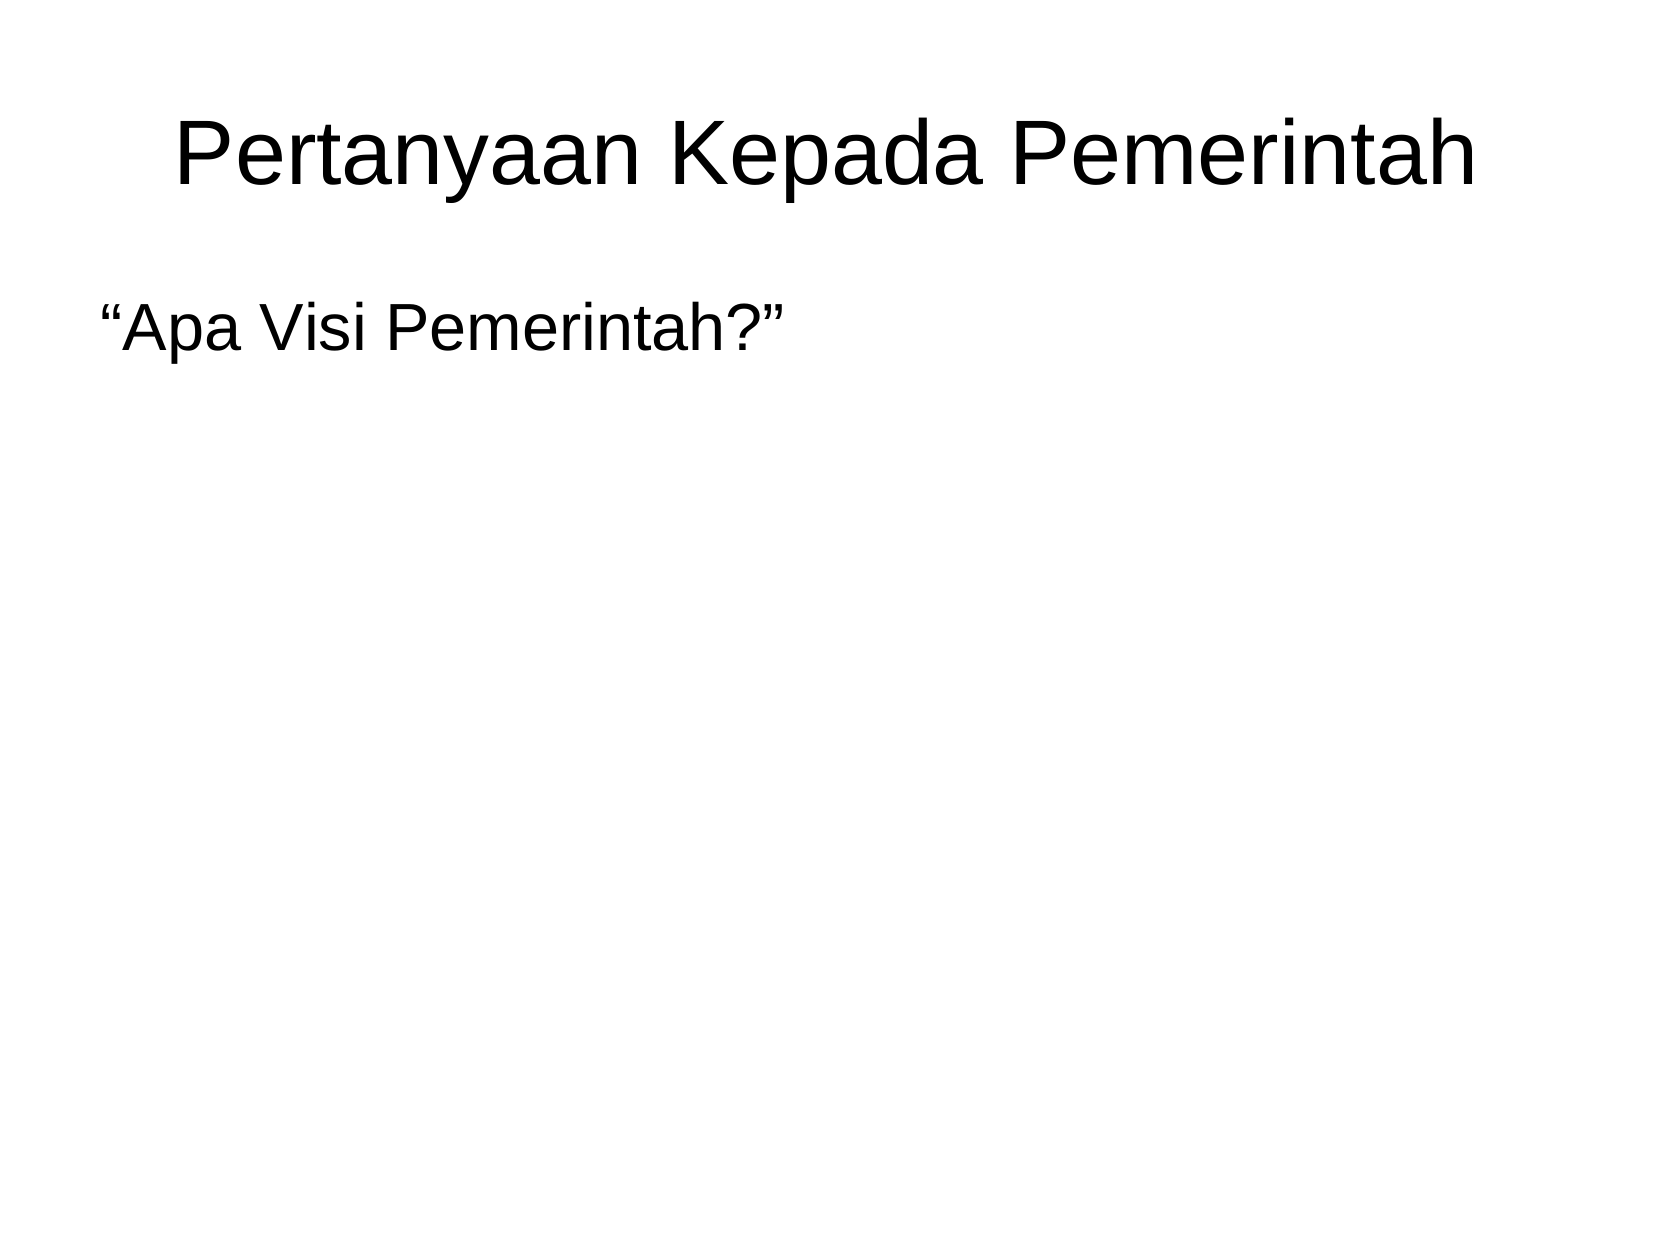

# Pertanyaan Kepada Pemerintah
“Apa Visi Pemerintah?”